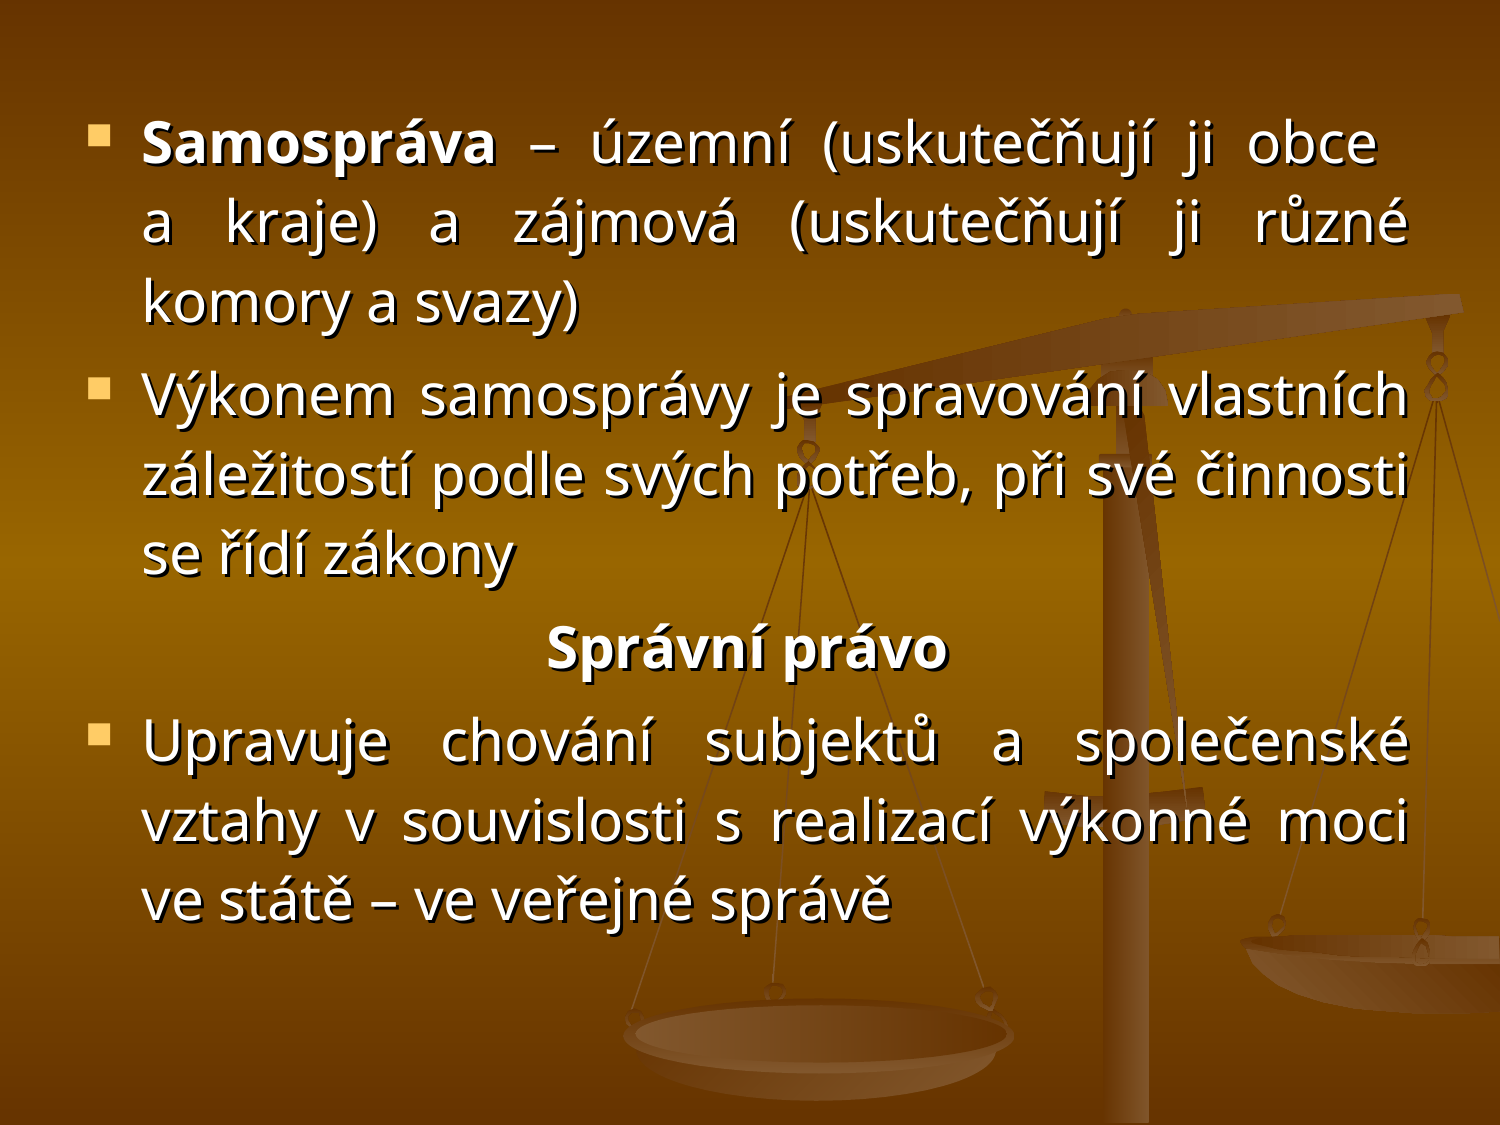

# Samospráva – územní (uskutečňují ji obce a kraje) a zájmová (uskutečňují ji různé komory a svazy)
Výkonem samosprávy je spravování vlastních záležitostí podle svých potřeb, při své činnosti se řídí zákony
Správní právo
Upravuje chování subjektů a společenské vztahy v souvislosti s realizací výkonné moci ve státě – ve veřejné správě